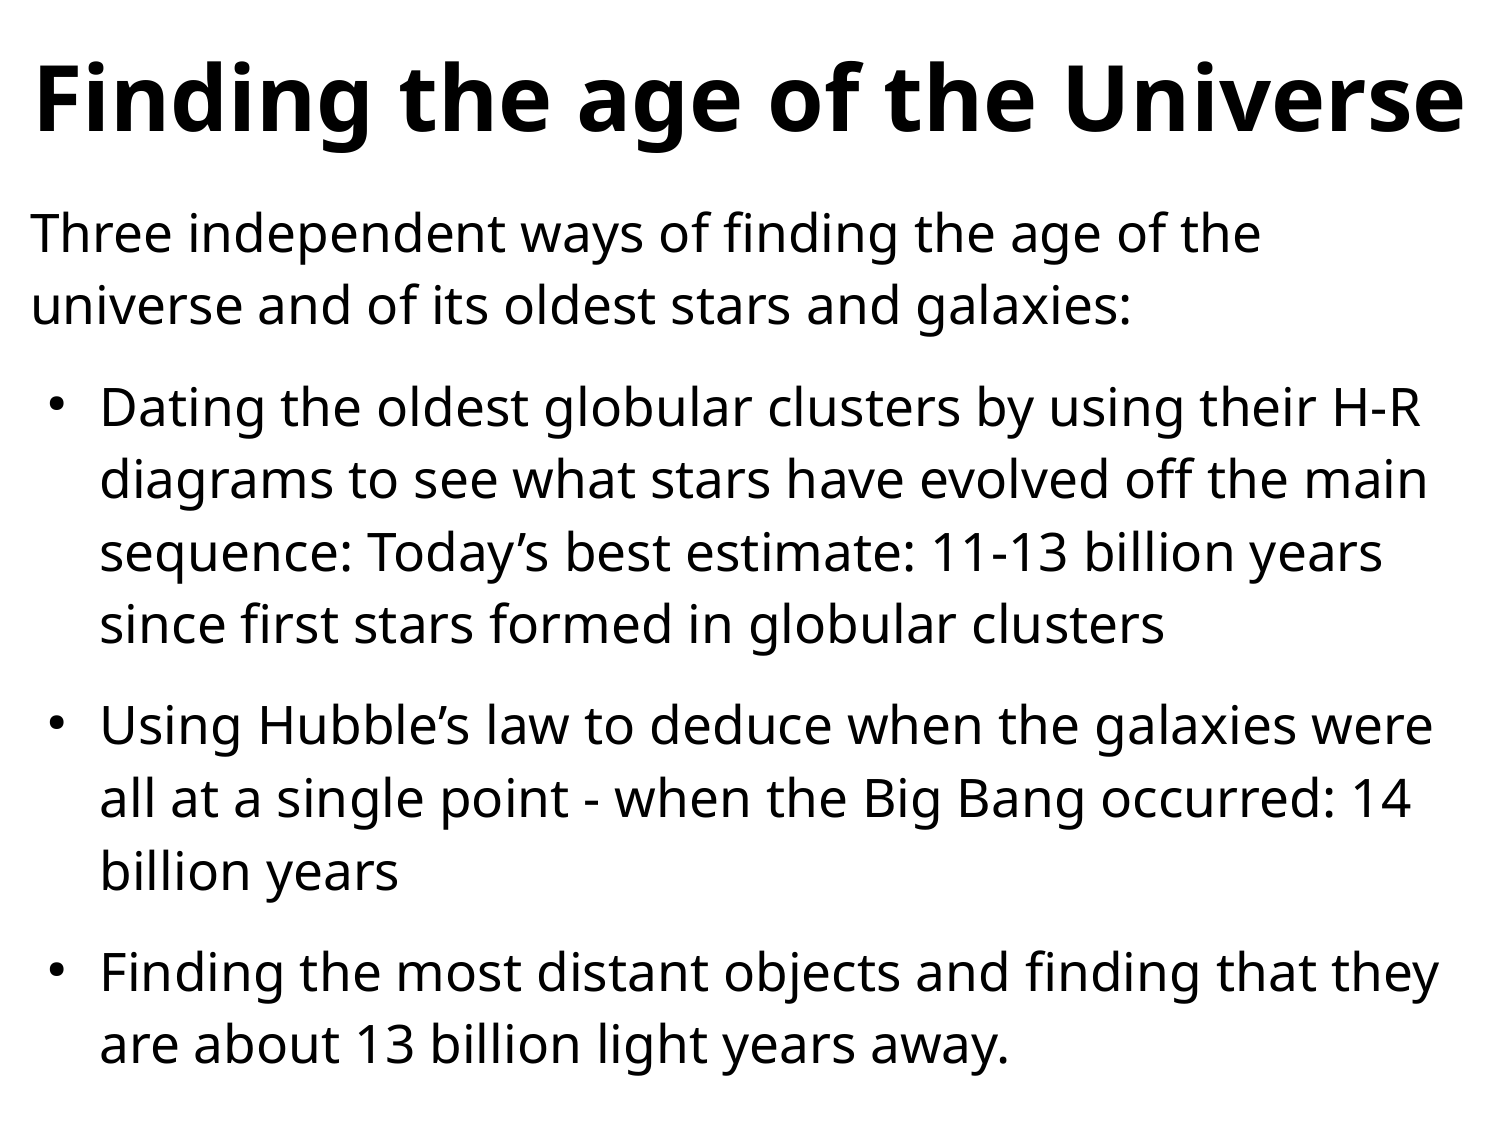

Finding the age of the Universe
# Three independent ways of finding the age of the universe and of its oldest stars and galaxies:
Dating the oldest globular clusters by using their H-R diagrams to see what stars have evolved off the main sequence: Today’s best estimate: 11-13 billion years since first stars formed in globular clusters
Using Hubble’s law to deduce when the galaxies were all at a single point - when the Big Bang occurred: 14 billion years
Finding the most distant objects and finding that they are about 13 billion light years away.